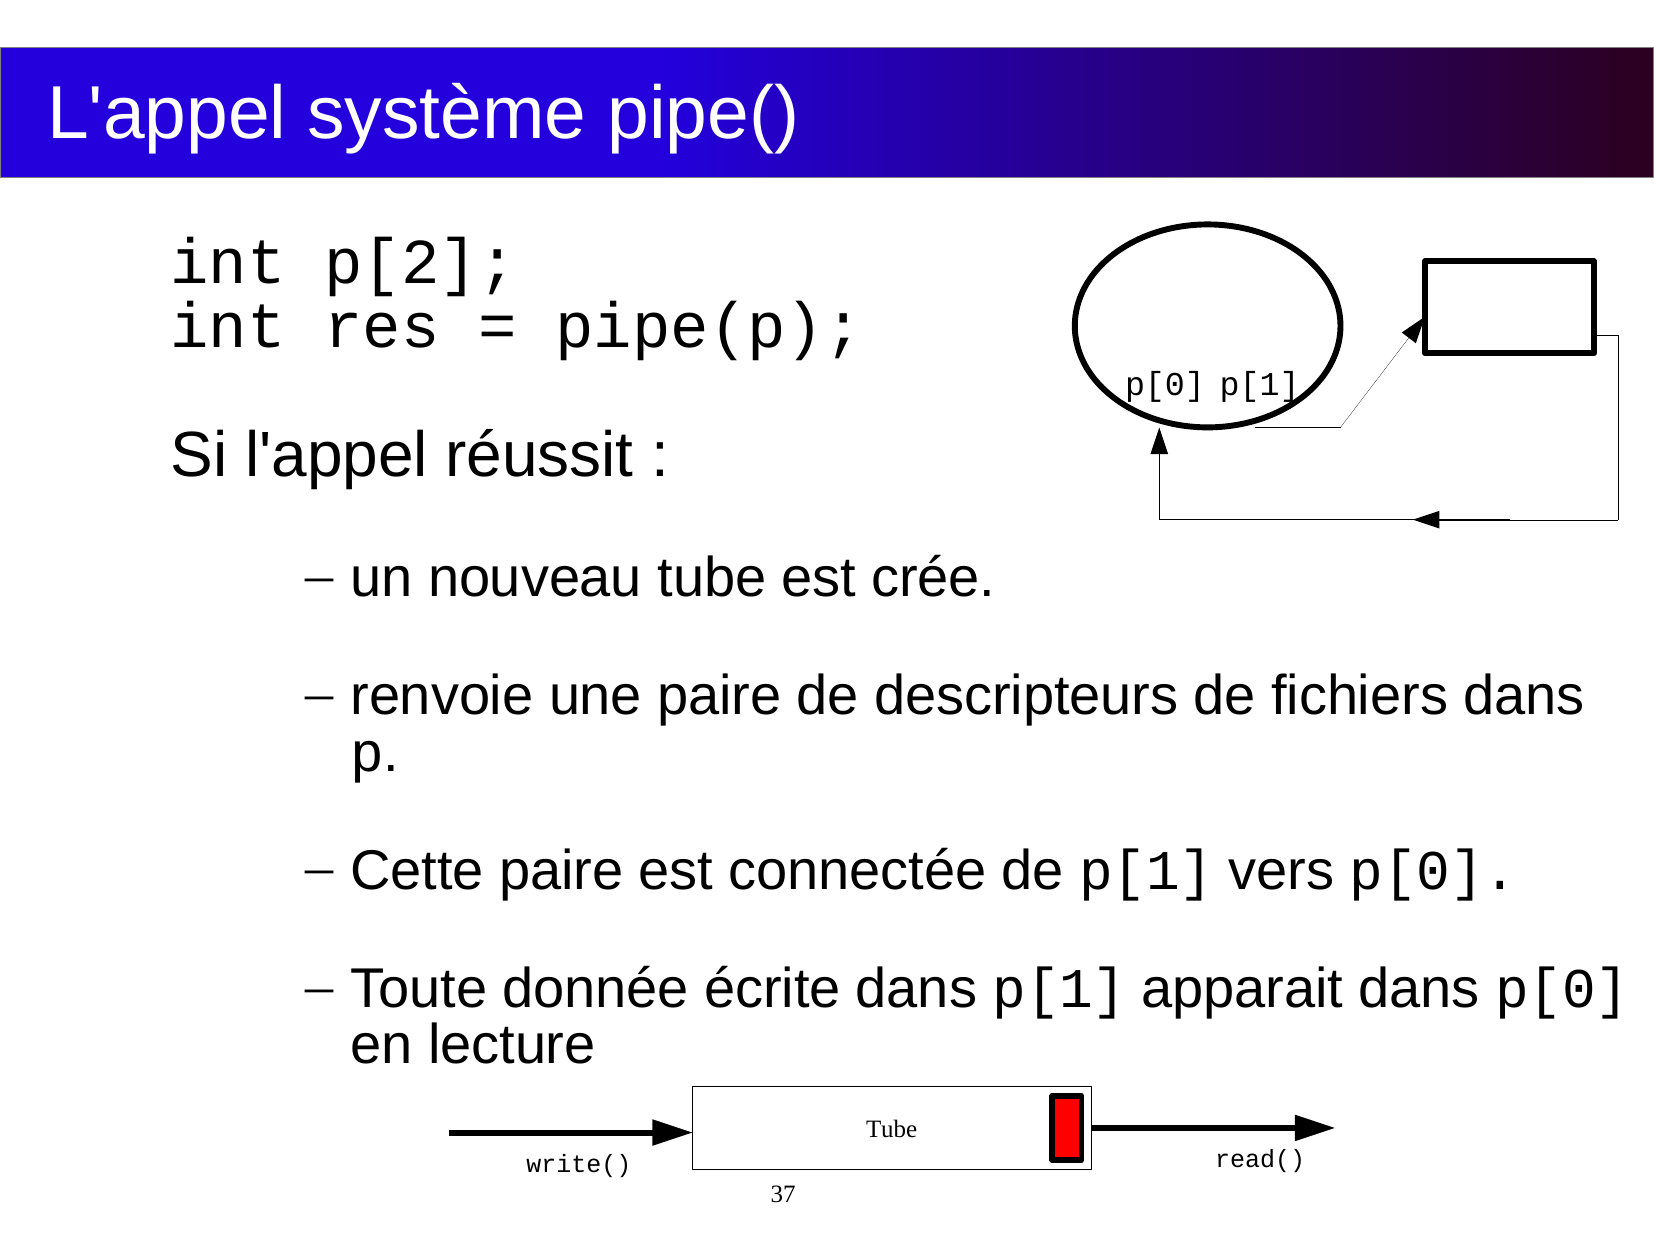

# L'appel système pipe()
int p[2];
int res = pipe(p);
Si l'appel réussit :
un nouveau tube est crée.
renvoie une paire de descripteurs de fichiers dans p.
Cette paire est connectée de p[1] vers p[0].
Toute donnée écrite dans p[1] apparait dans p[0]
en lecture
p[0]
p[1]
Tube
 read()
 write()